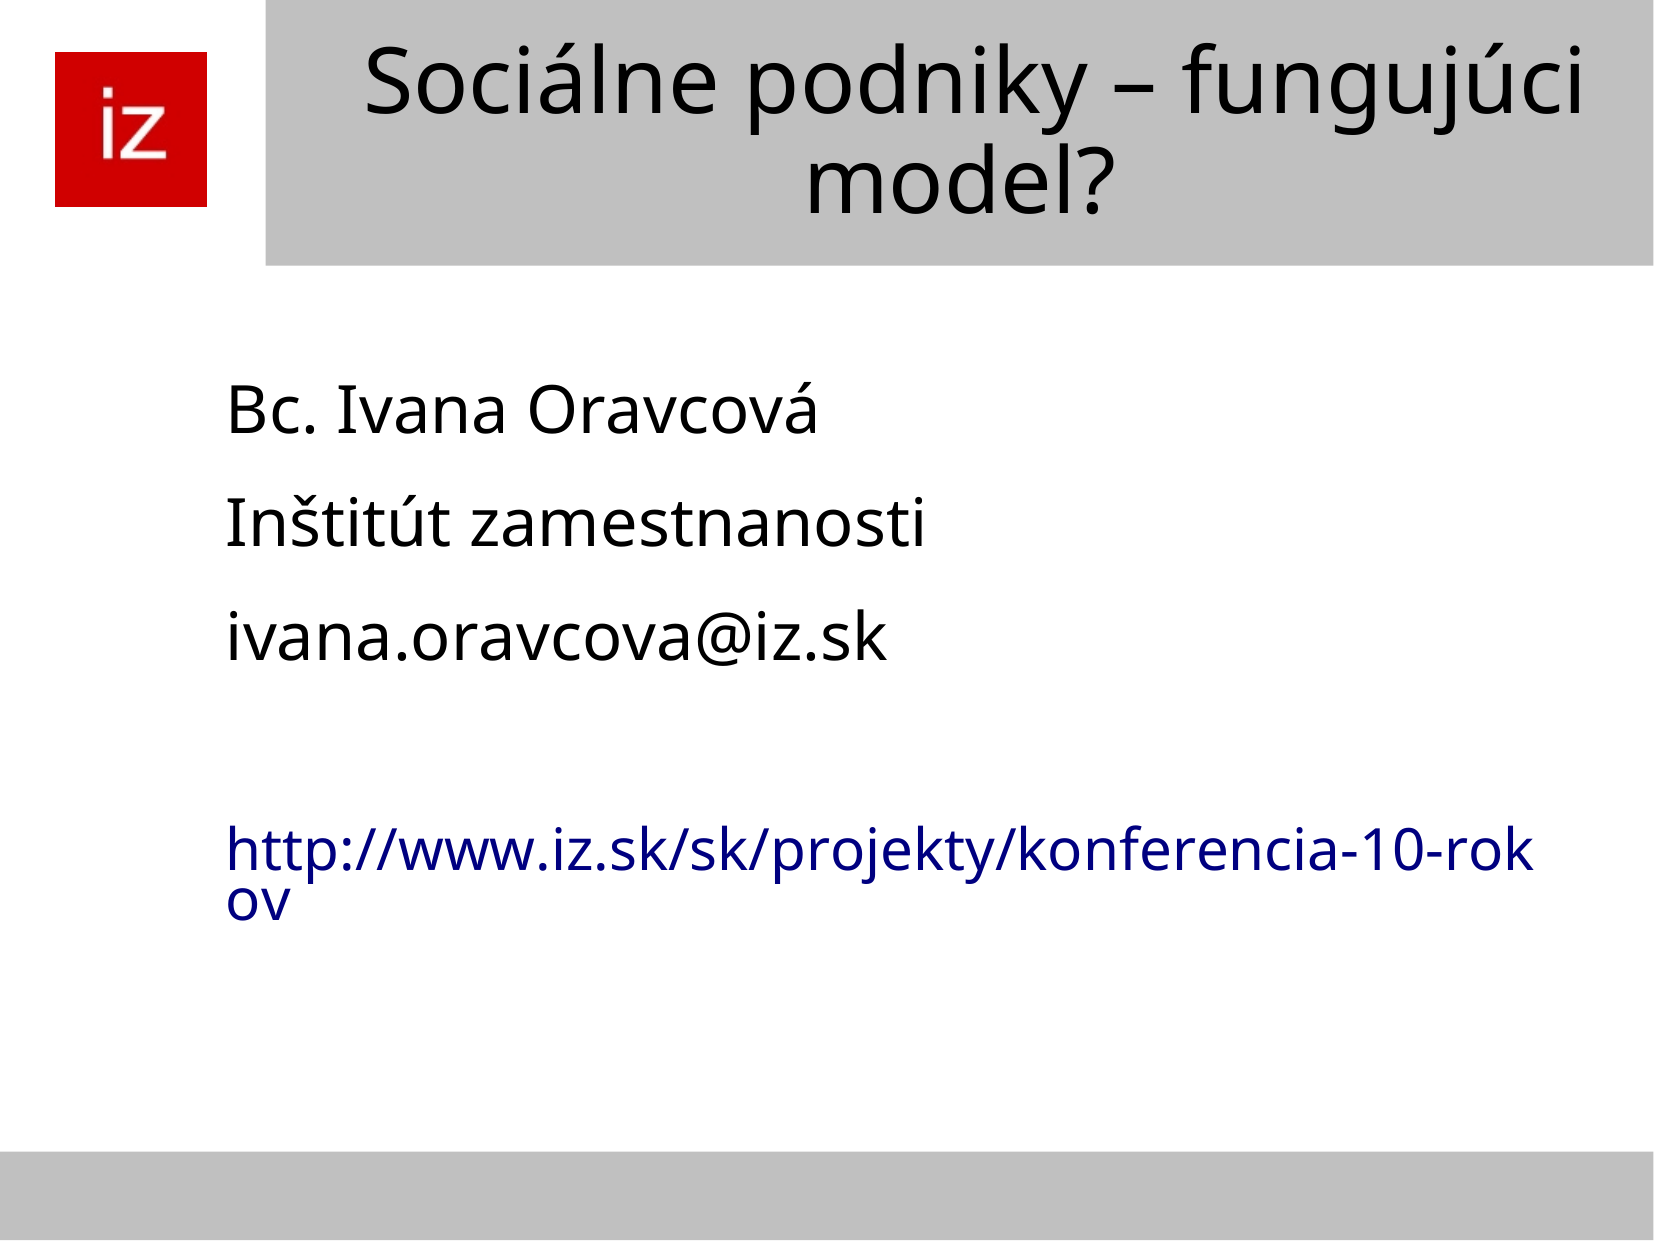

# Sociálne podniky – fungujúci model?
Bc. Ivana Oravcová
Inštitút zamestnanosti
ivana.oravcova@iz.sk
http://www.iz.sk/sk/projekty/konferencia-10-rokov